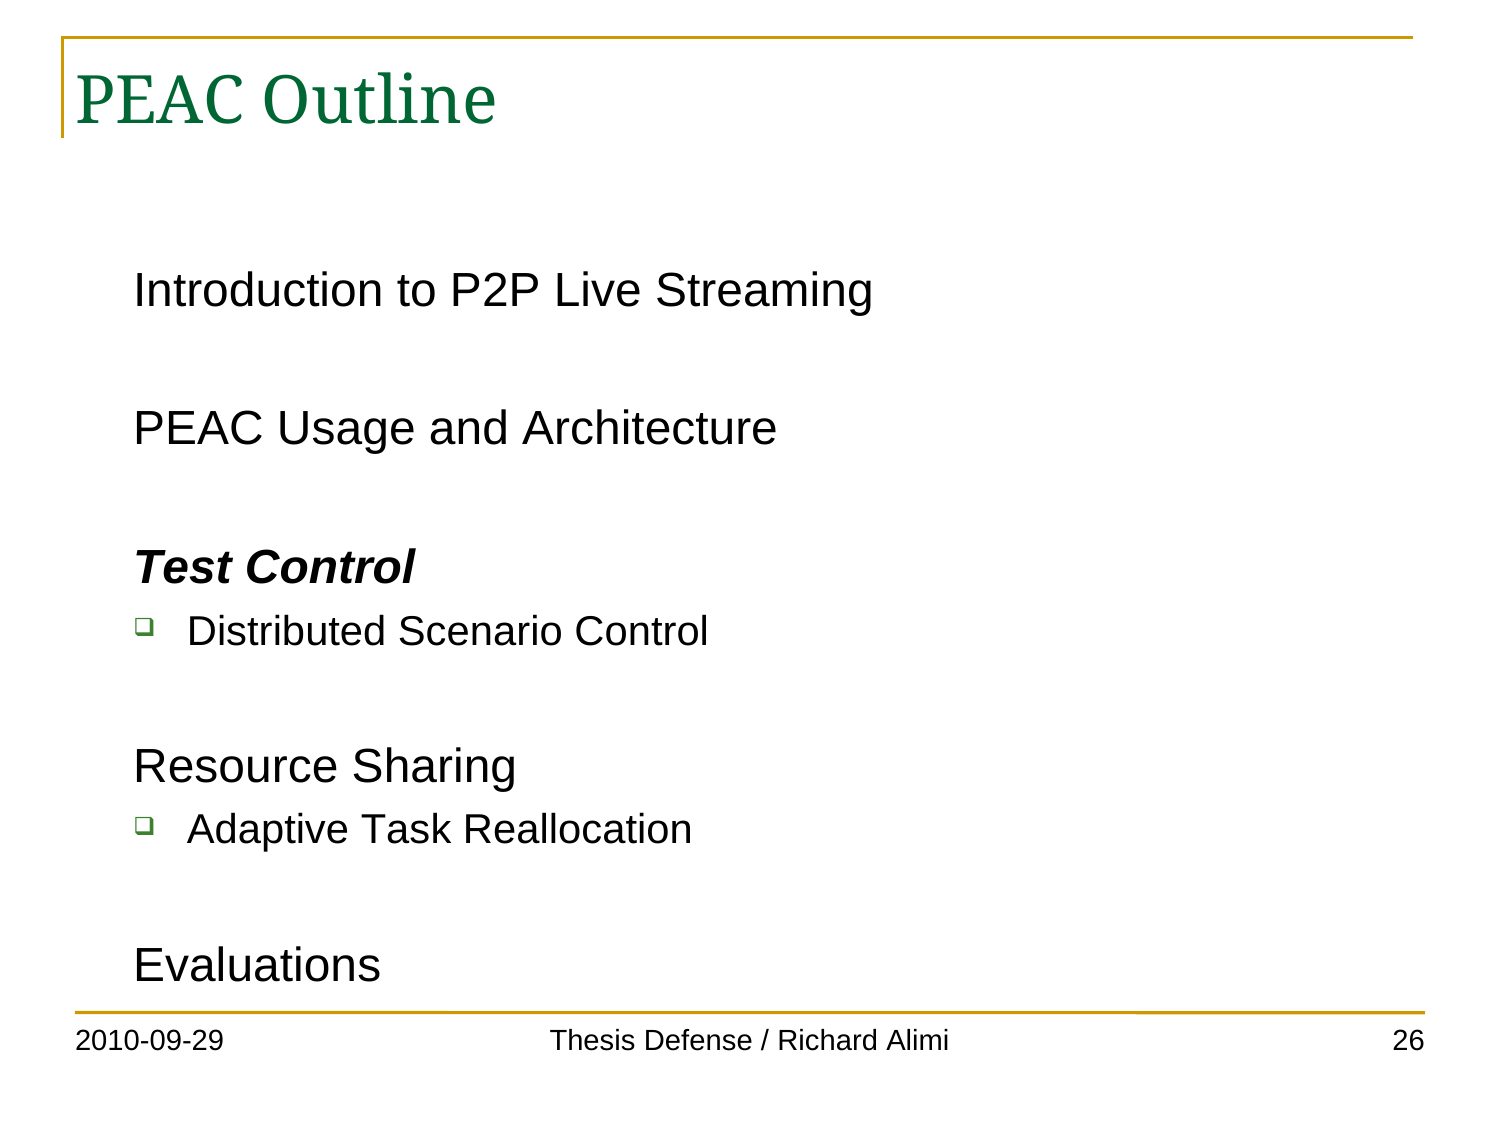

# PEAC Outline
Introduction to P2P Live Streaming
PEAC Usage and Architecture
Test Control
Distributed Scenario Control
Resource Sharing
Adaptive Task Reallocation
Evaluations
2010-09-29
Thesis Defense / Richard Alimi
26